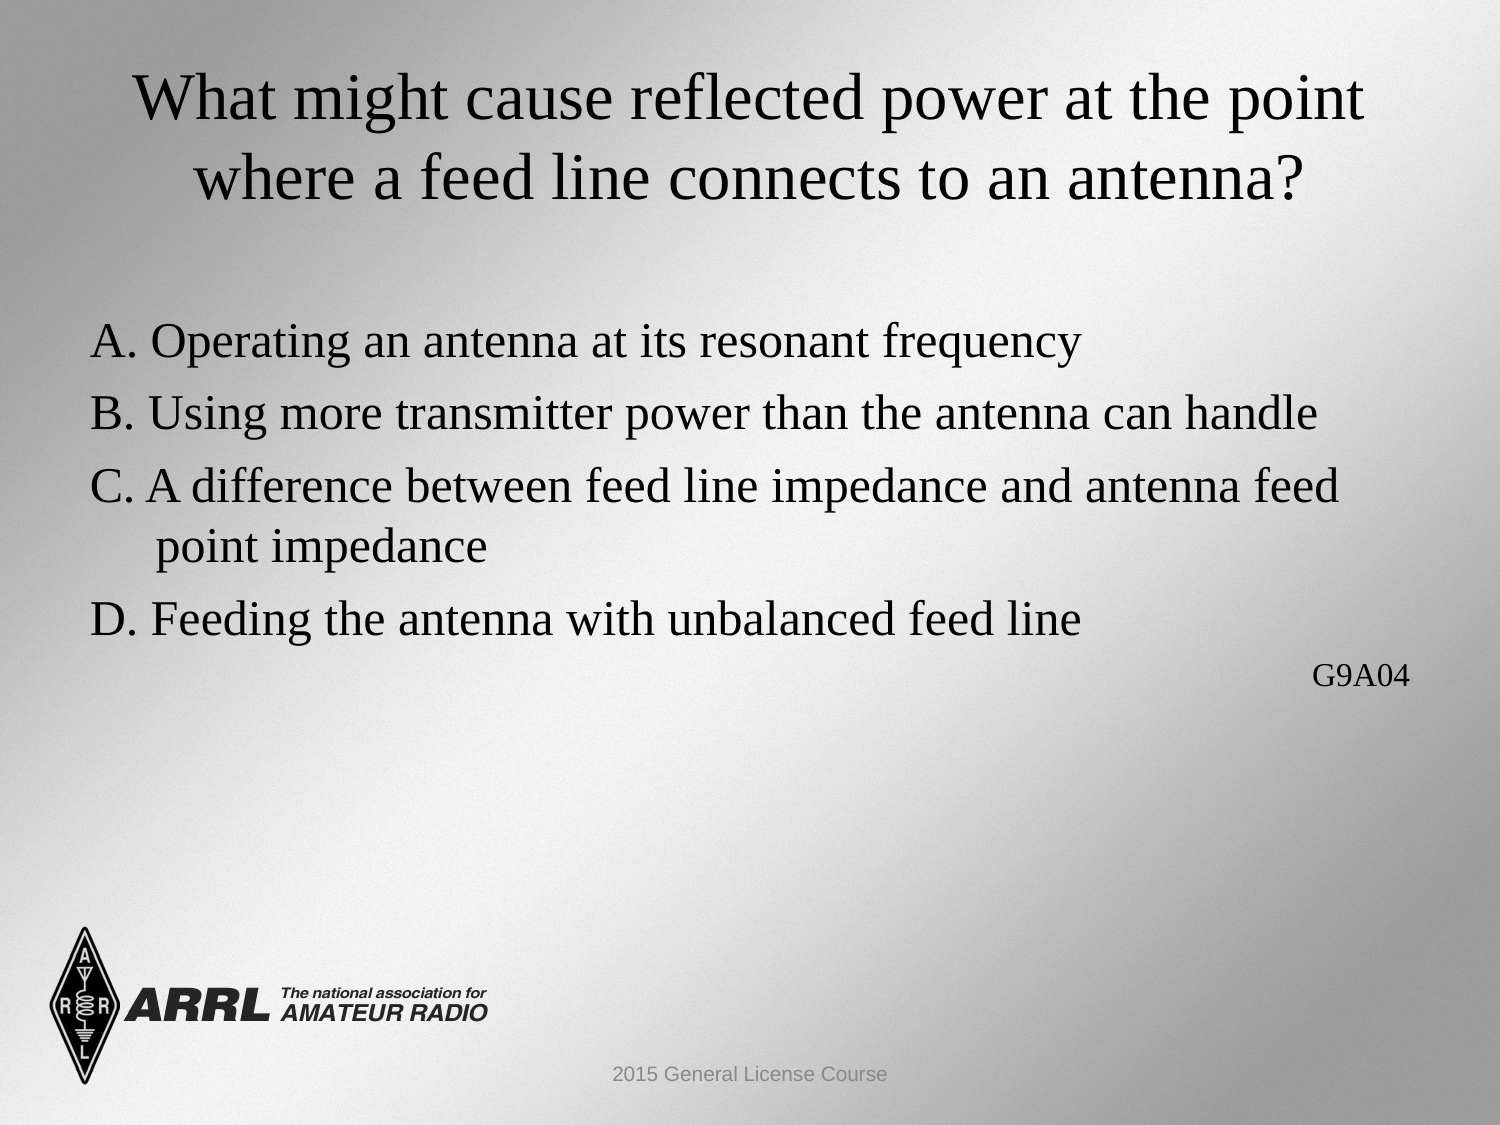

# What might cause reflected power at the point where a feed line connects to an antenna?
A. Operating an antenna at its resonant frequency
B. Using more transmitter power than the antenna can handle
C. A difference between feed line impedance and antenna feed point impedance
D. Feeding the antenna with unbalanced feed line
 G9A04
2015 General License Course